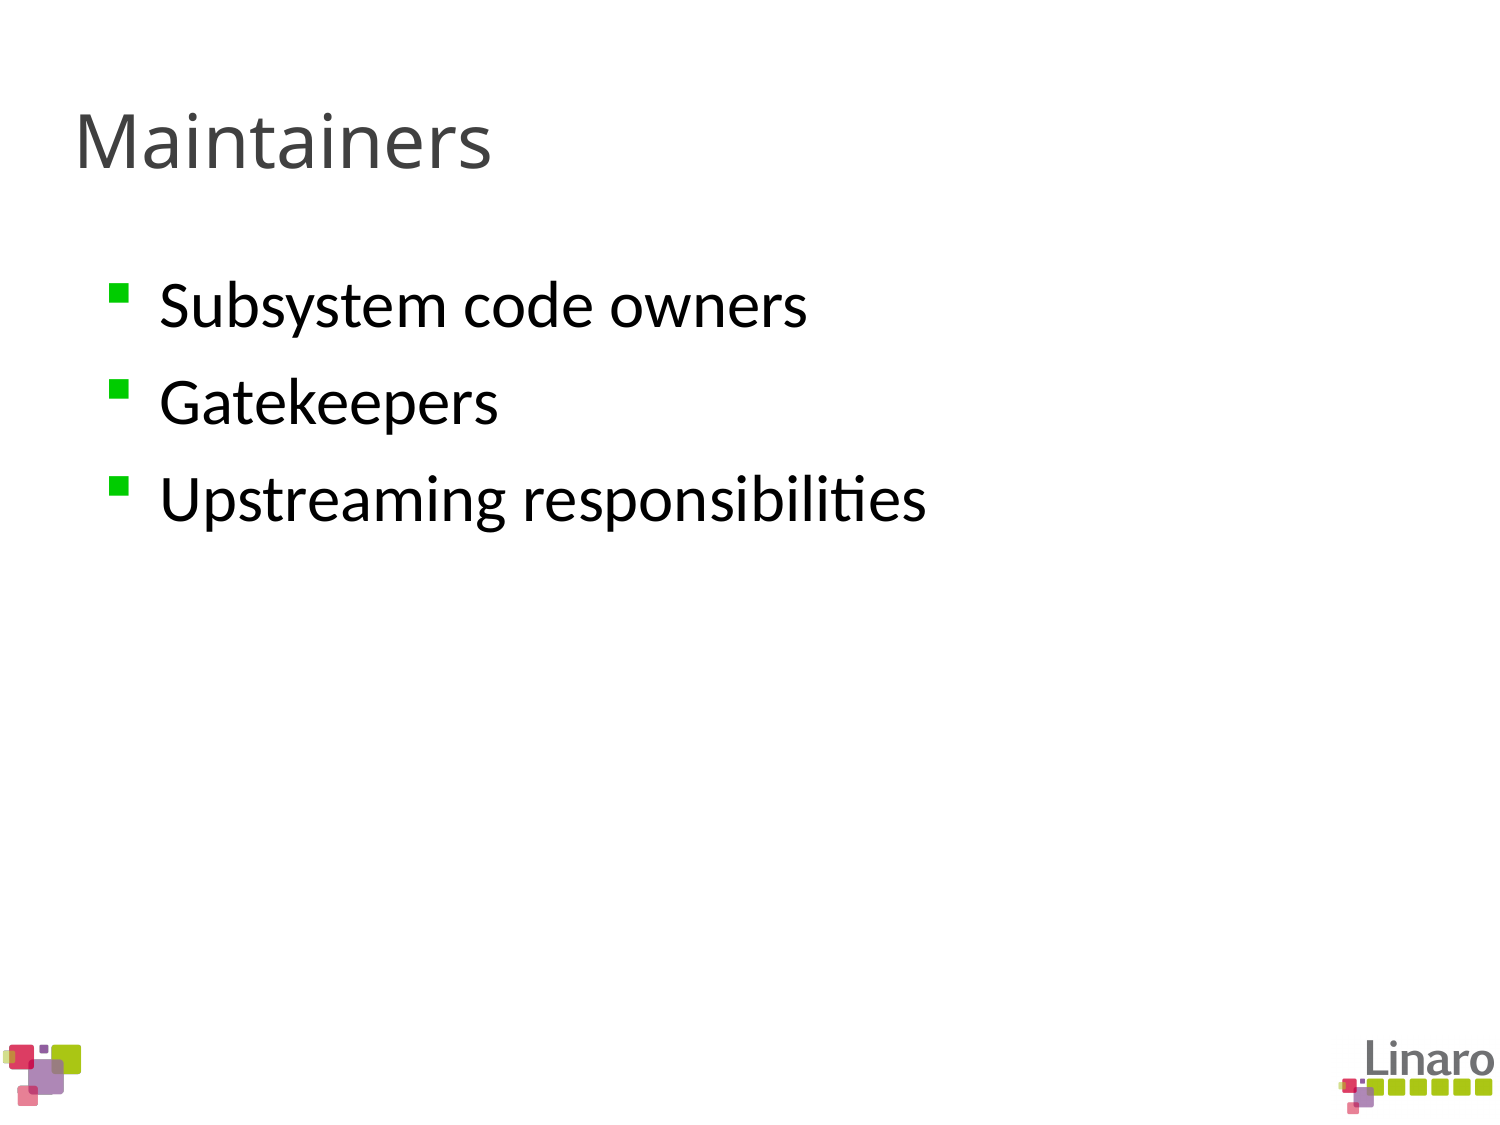

# Maintainers
Subsystem code owners
Gatekeepers
Upstreaming responsibilities